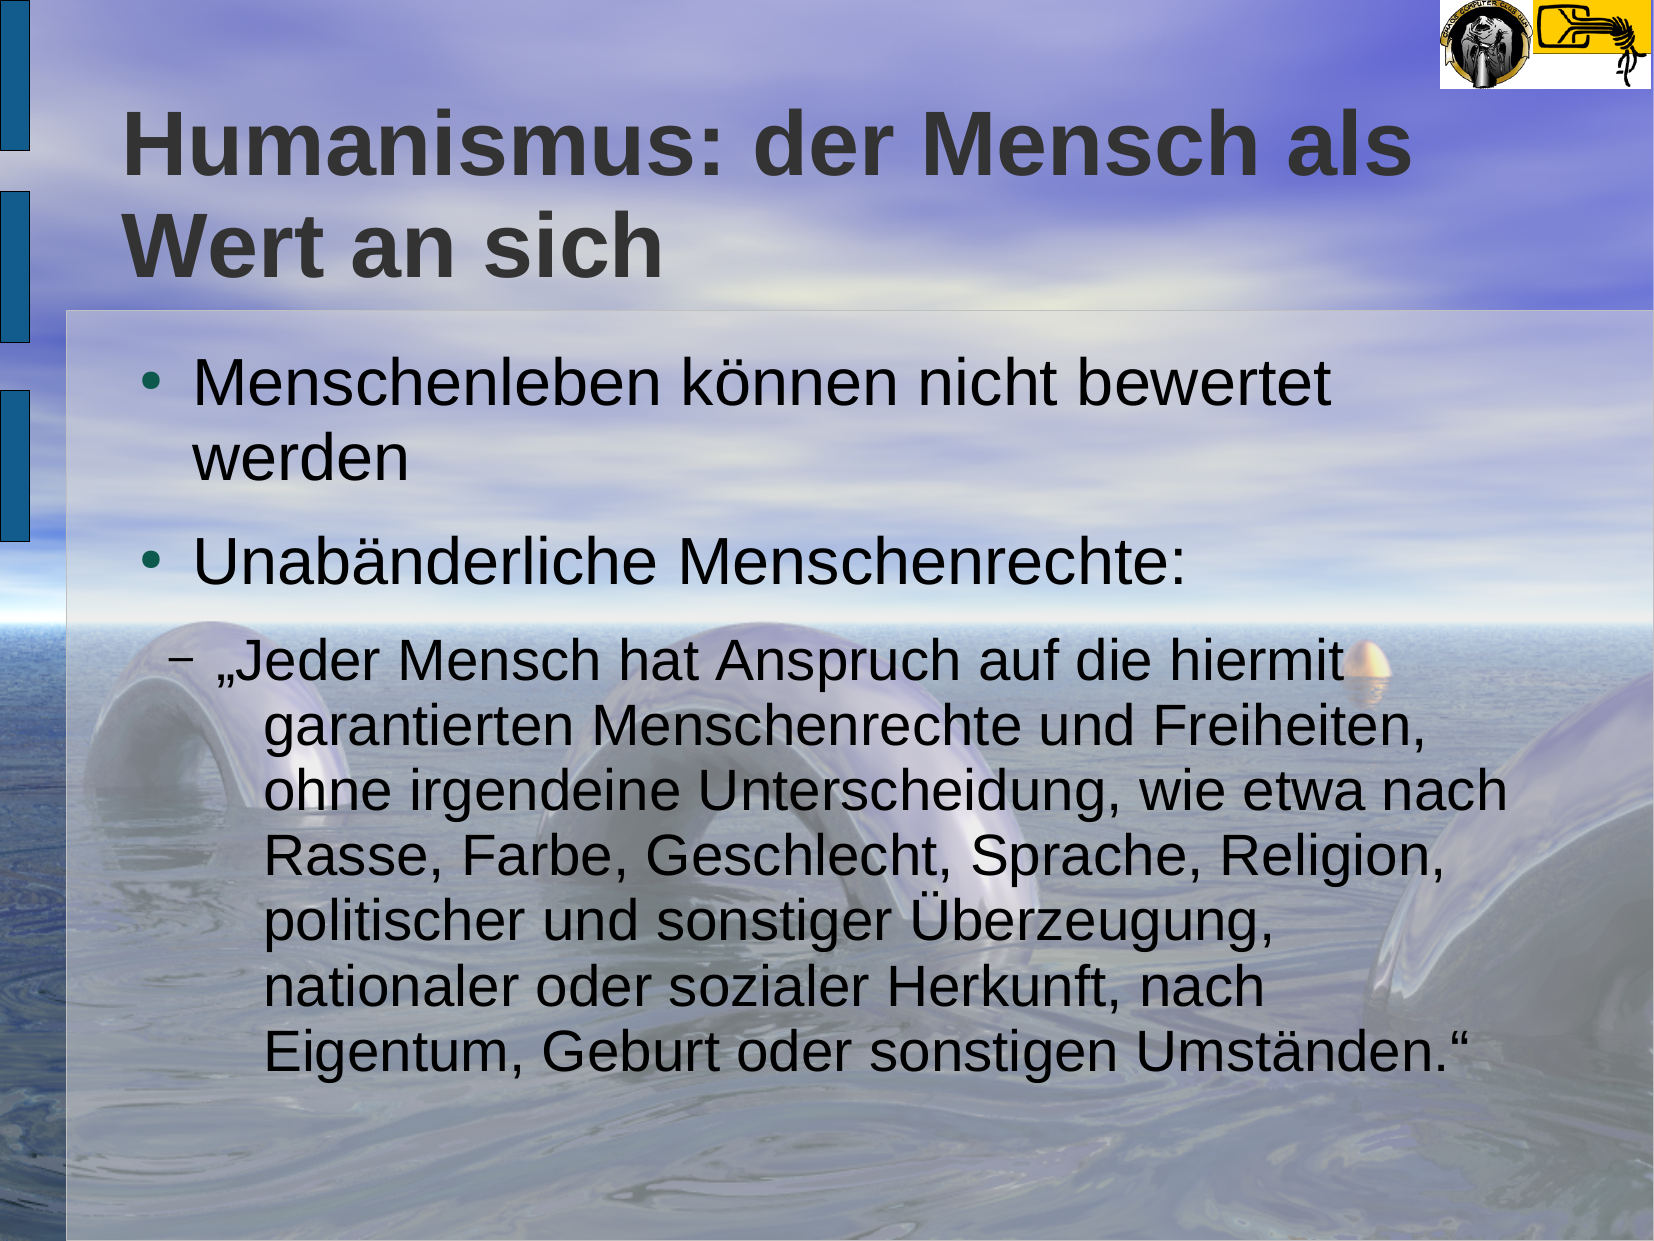

# Humanismus: der Mensch als Wert an sich
Menschenleben können nicht bewertet werden
Unabänderliche Menschenrechte:
„Jeder Mensch hat Anspruch auf die hiermit garantierten Menschenrechte und Freiheiten, ohne irgendeine Unterscheidung, wie etwa nach Rasse, Farbe, Geschlecht, Sprache, Religion, politischer und sonstiger Überzeugung, nationaler oder sozialer Herkunft, nach Eigentum, Geburt oder sonstigen Umständen.“